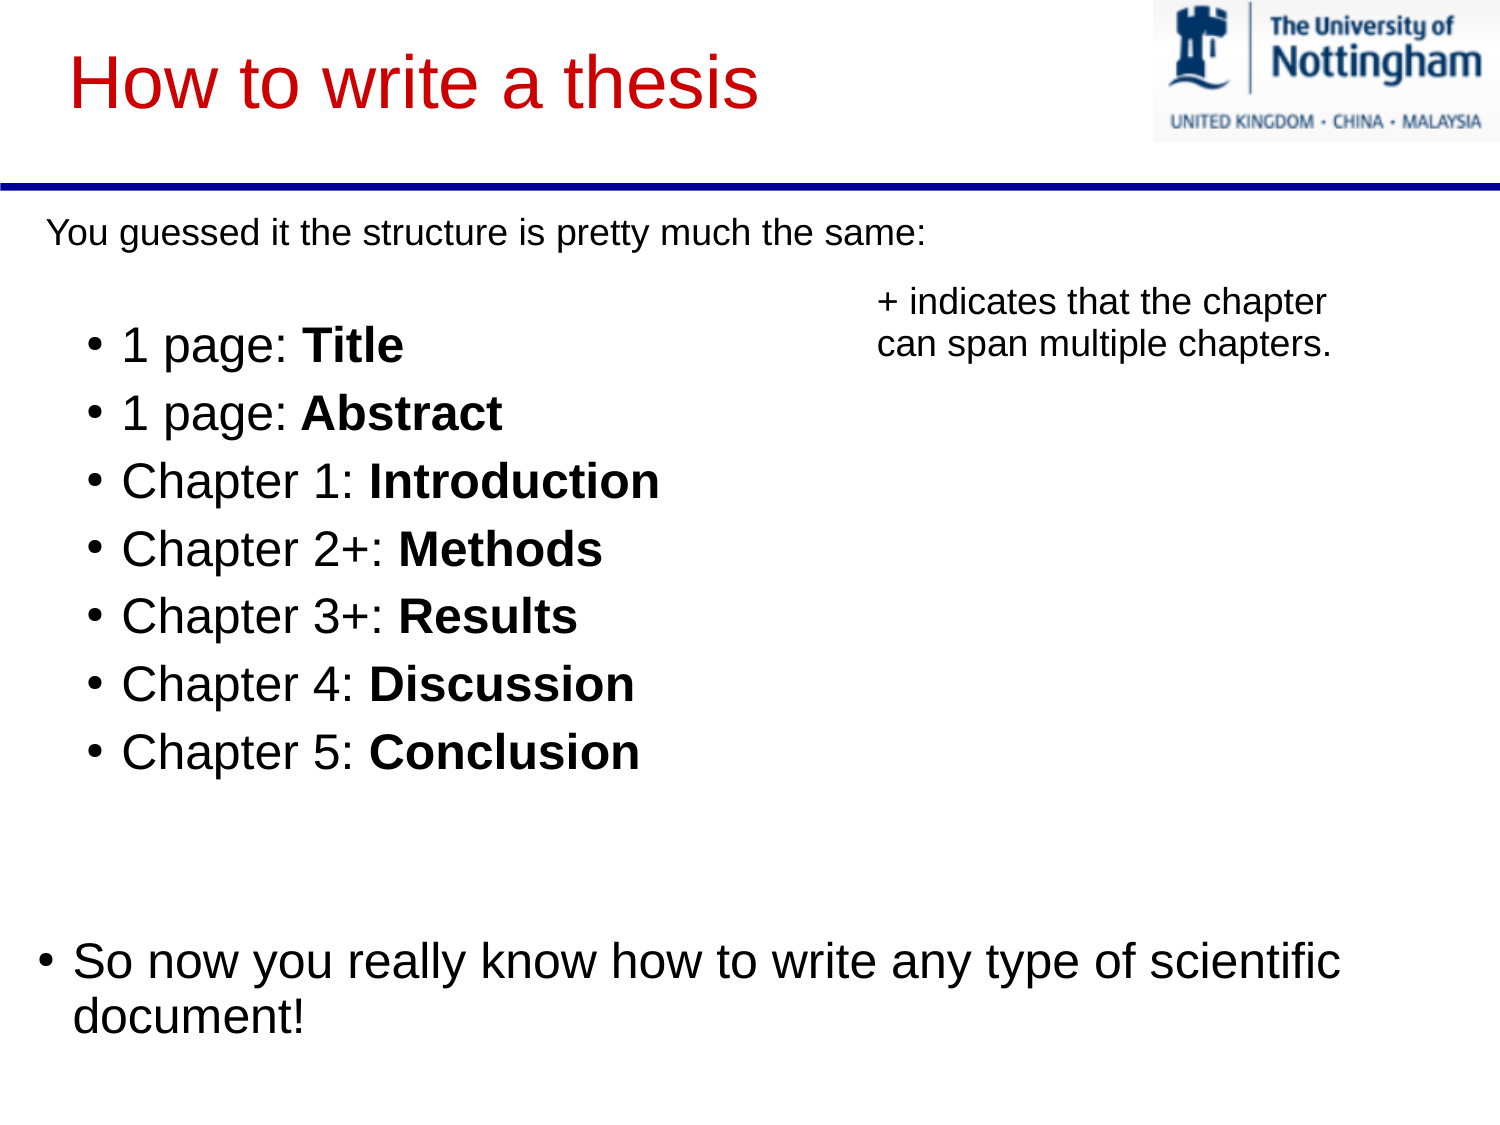

How to write a thesis
You guessed it the structure is pretty much the same:
1 page: Title
1 page: Abstract
Chapter 1: Introduction
Chapter 2+: Methods
Chapter 3+: Results
Chapter 4: Discussion
Chapter 5: Conclusion
+ indicates that the chapter can span multiple chapters.
So now you really know how to write any type of scientific document!